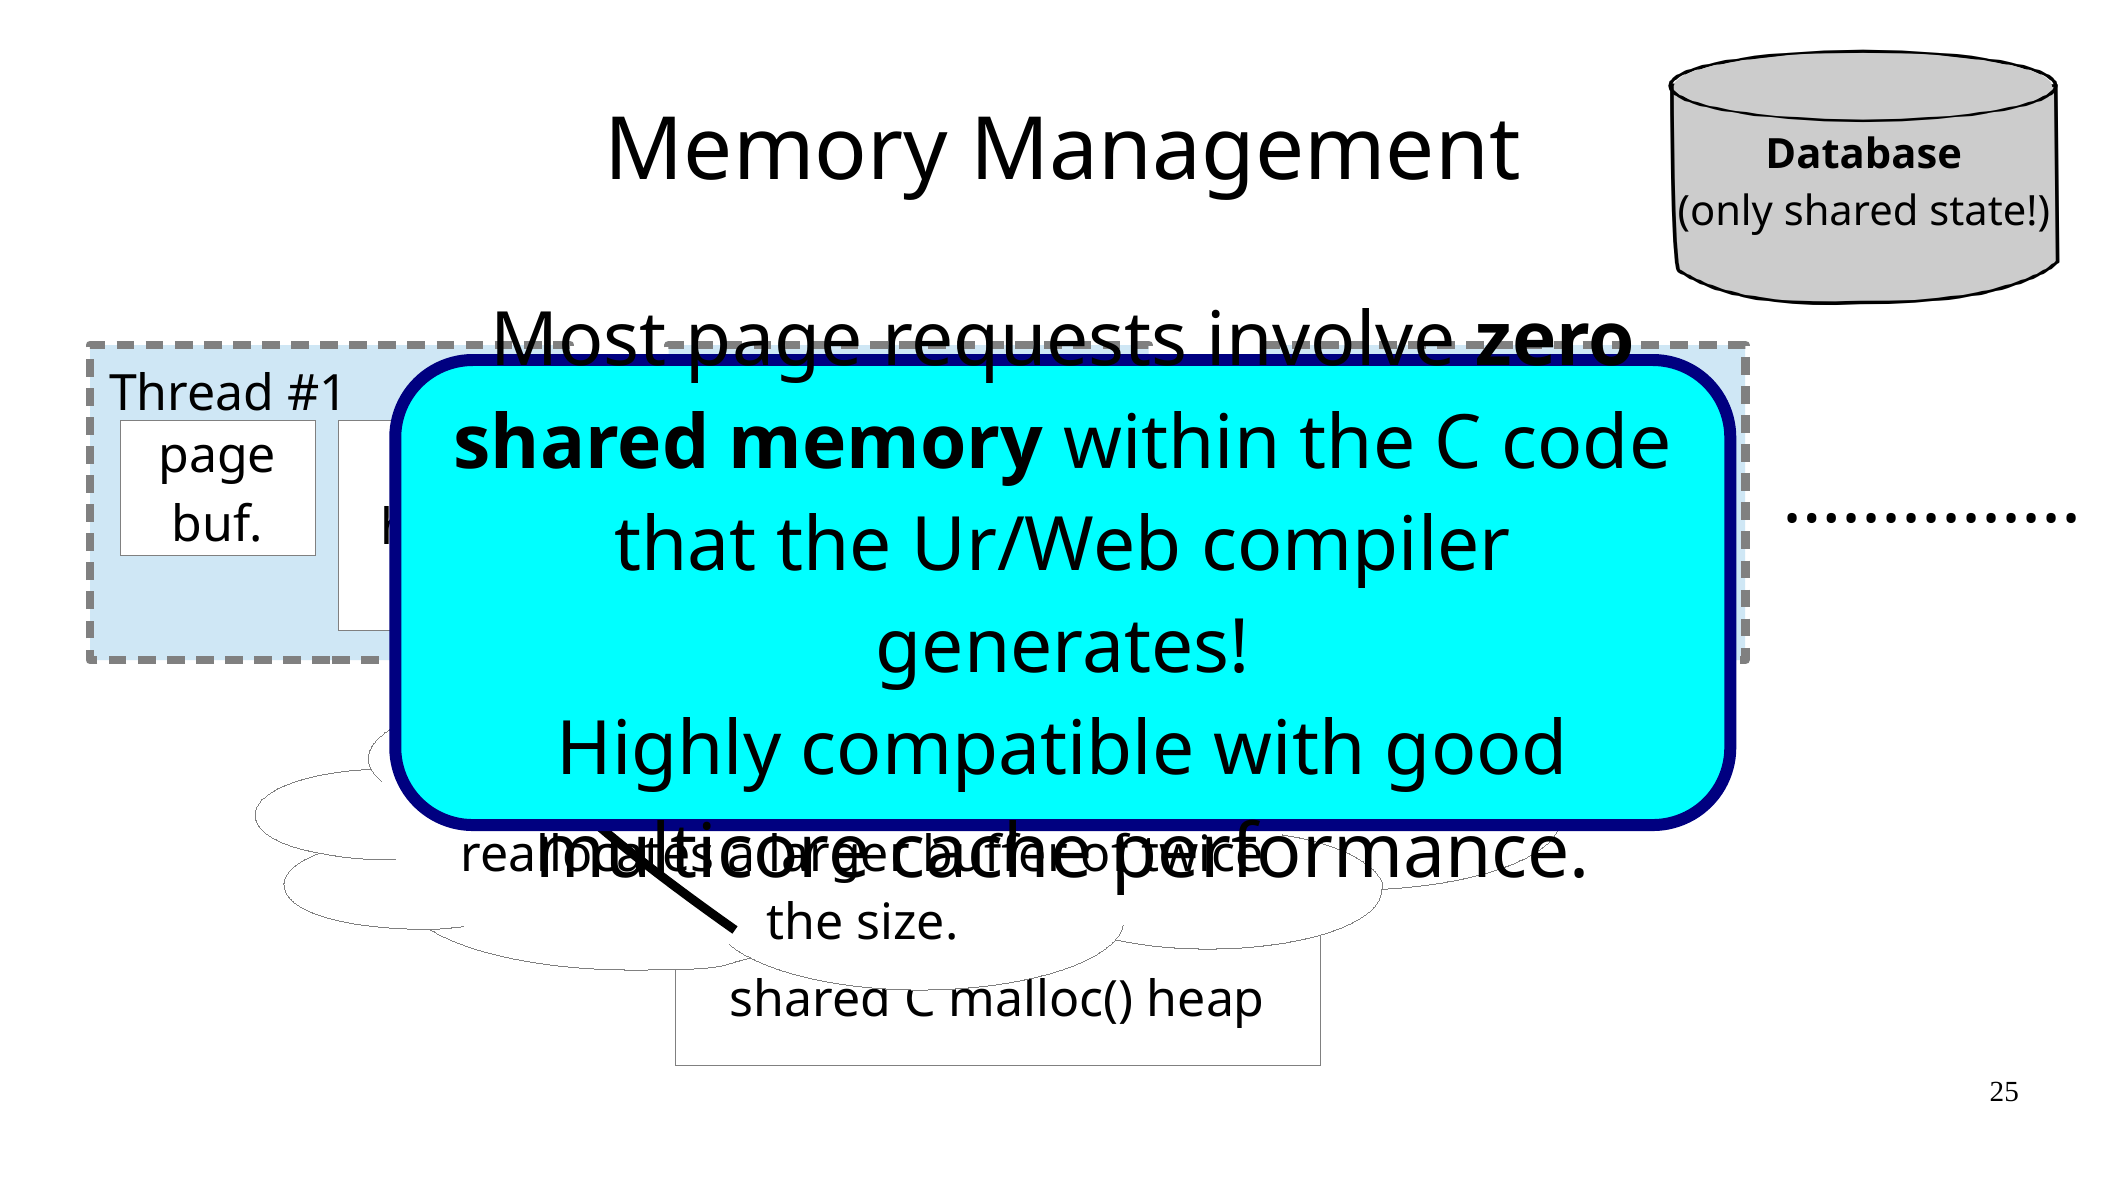

Database
(only shared state!)
# Memory Management
Thread #1
page
buf.
heap
Thread #2
page
buf.
heap
Thread #3
page
buf.
heap
Most page requests involve zero shared memory within the C code that the Ur/Web compiler generates!
Highly compatible with good multicore cache performance.
heap
…............
When some thread needs more page-buffer or heap space, it just reallocates a larger buffer of twice the size.
shared C malloc() heap
25